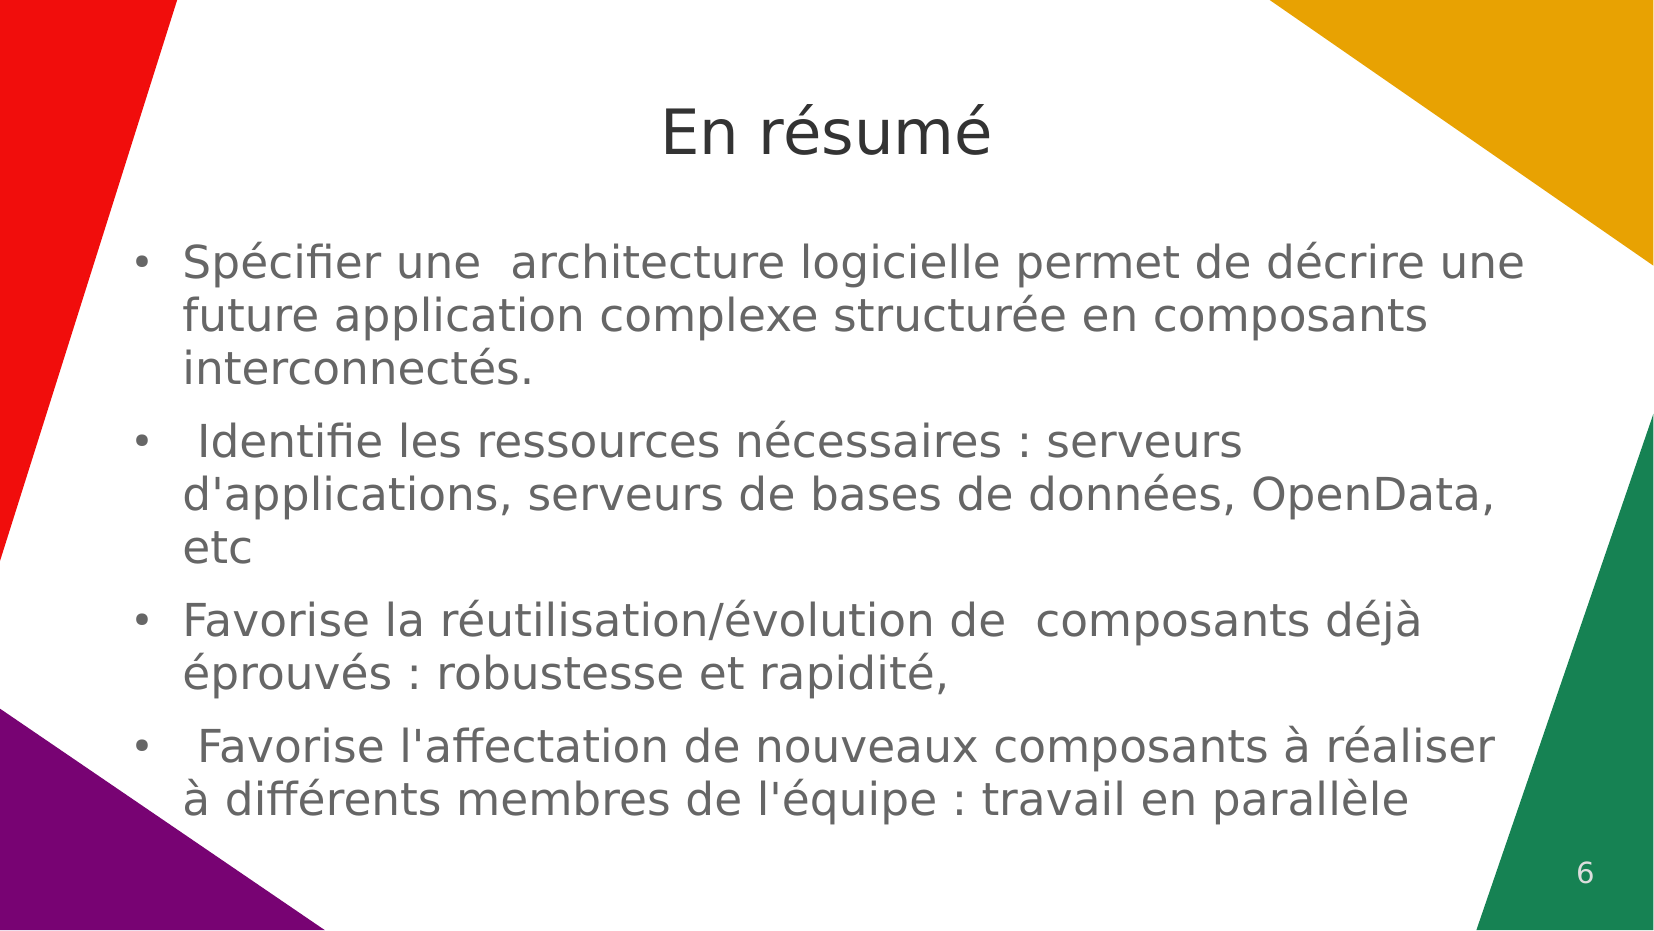

# En résumé
Spécifier une architecture logicielle permet de décrire une future application complexe structurée en composants interconnectés.
 Identifie les ressources nécessaires : serveurs d'applications, serveurs de bases de données, OpenData, etc
Favorise la réutilisation/évolution de composants déjà éprouvés : robustesse et rapidité,
 Favorise l'affectation de nouveaux composants à réaliser à différents membres de l'équipe : travail en parallèle
L
A
6